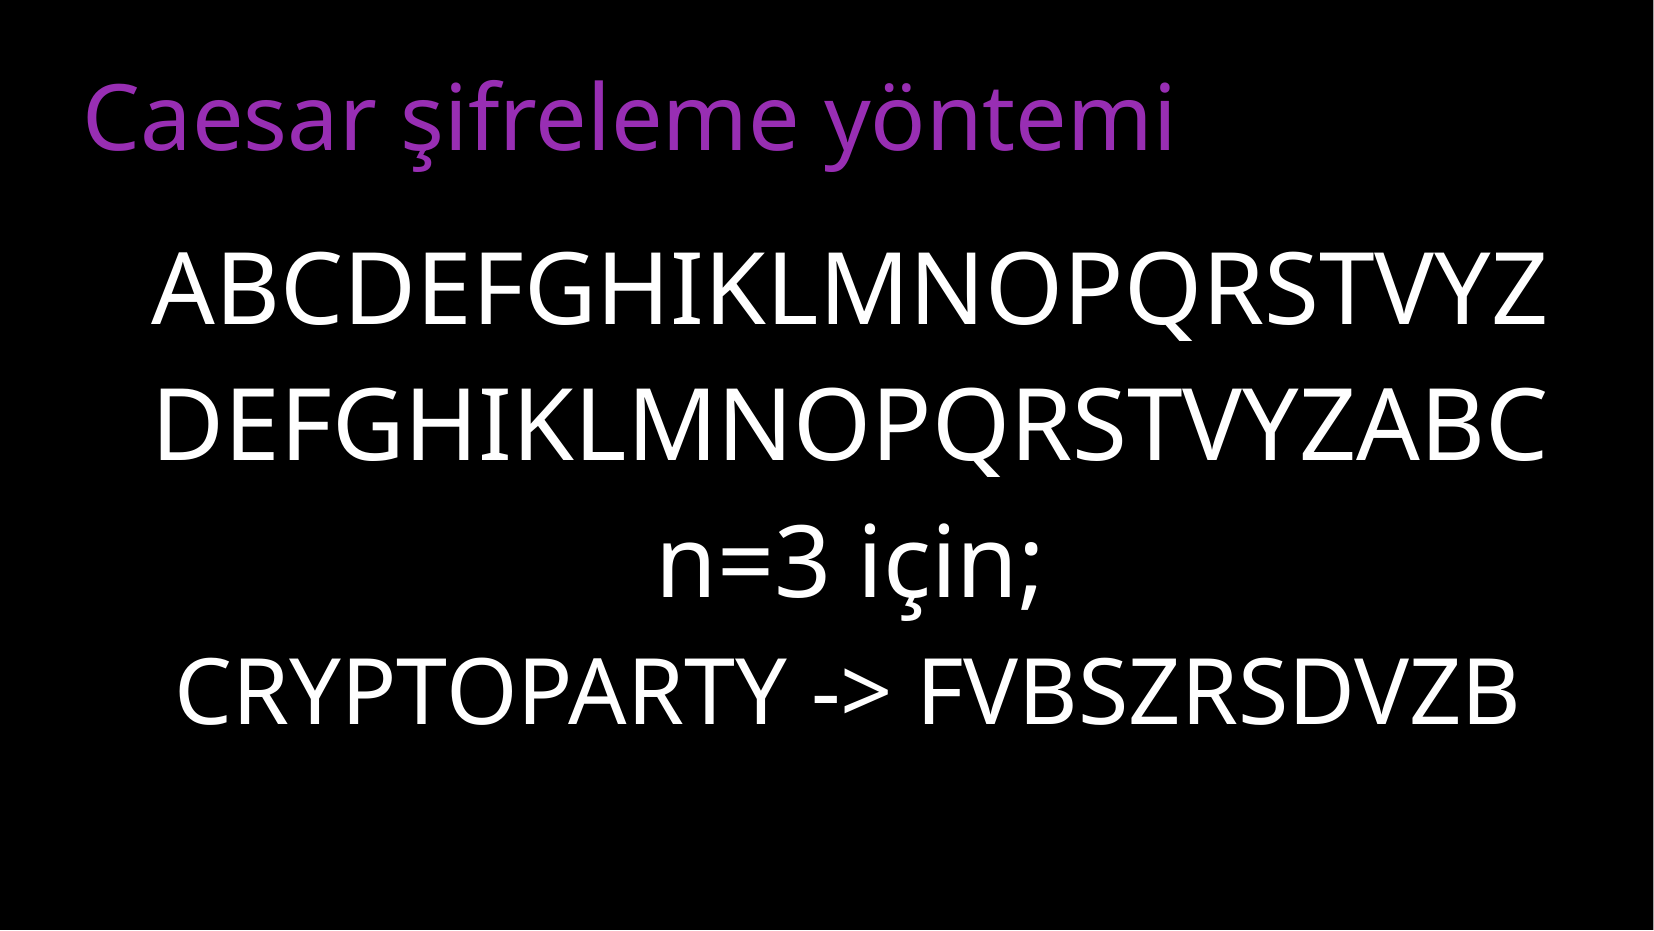

# Caesar şifreleme yöntemi
ABCDEFGHIKLMNOPQRSTVYZ
DEFGHIKLMNOPQRSTVYZABC
n=3 için;
CRYPTOPARTY -> FVBSZRSDVZB